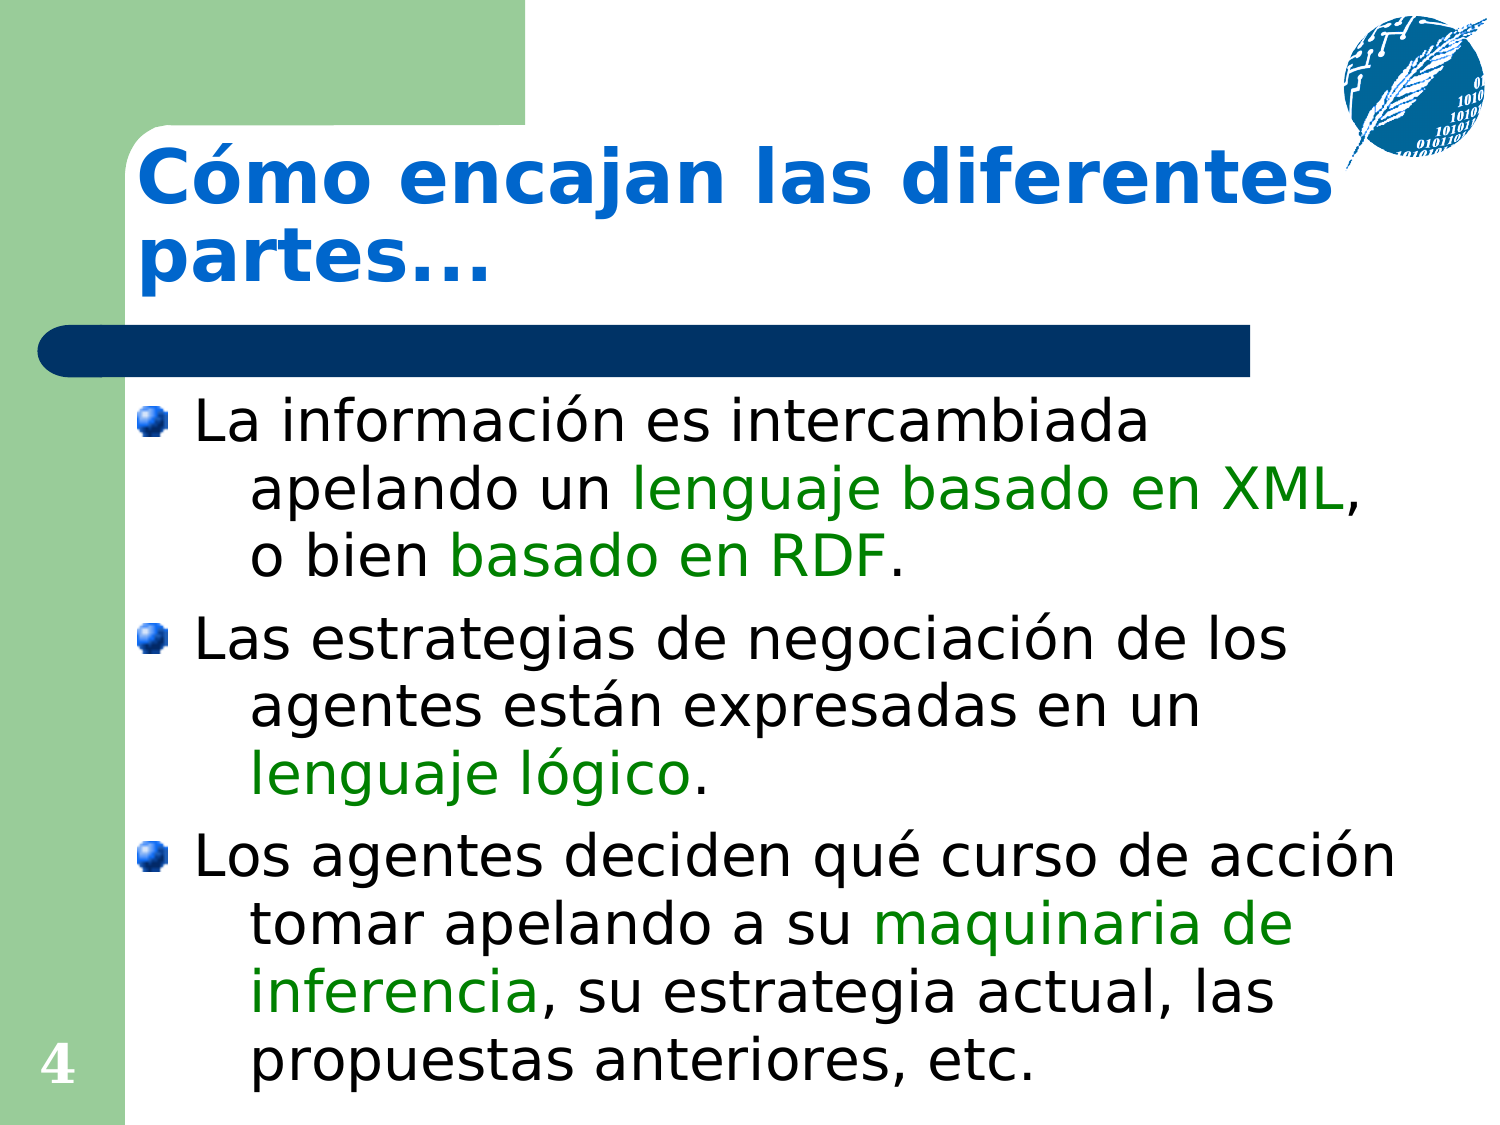

# Cómo encajan las diferentes partes...
La información es intercambiada apelando un lenguaje basado en XML, o bien basado en RDF.
Las estrategias de negociación de los agentes están expresadas en un lenguaje lógico.
Los agentes deciden qué curso de acción tomar apelando a su maquinaria de inferencia, su estrategia actual, las propuestas anteriores, etc.
4